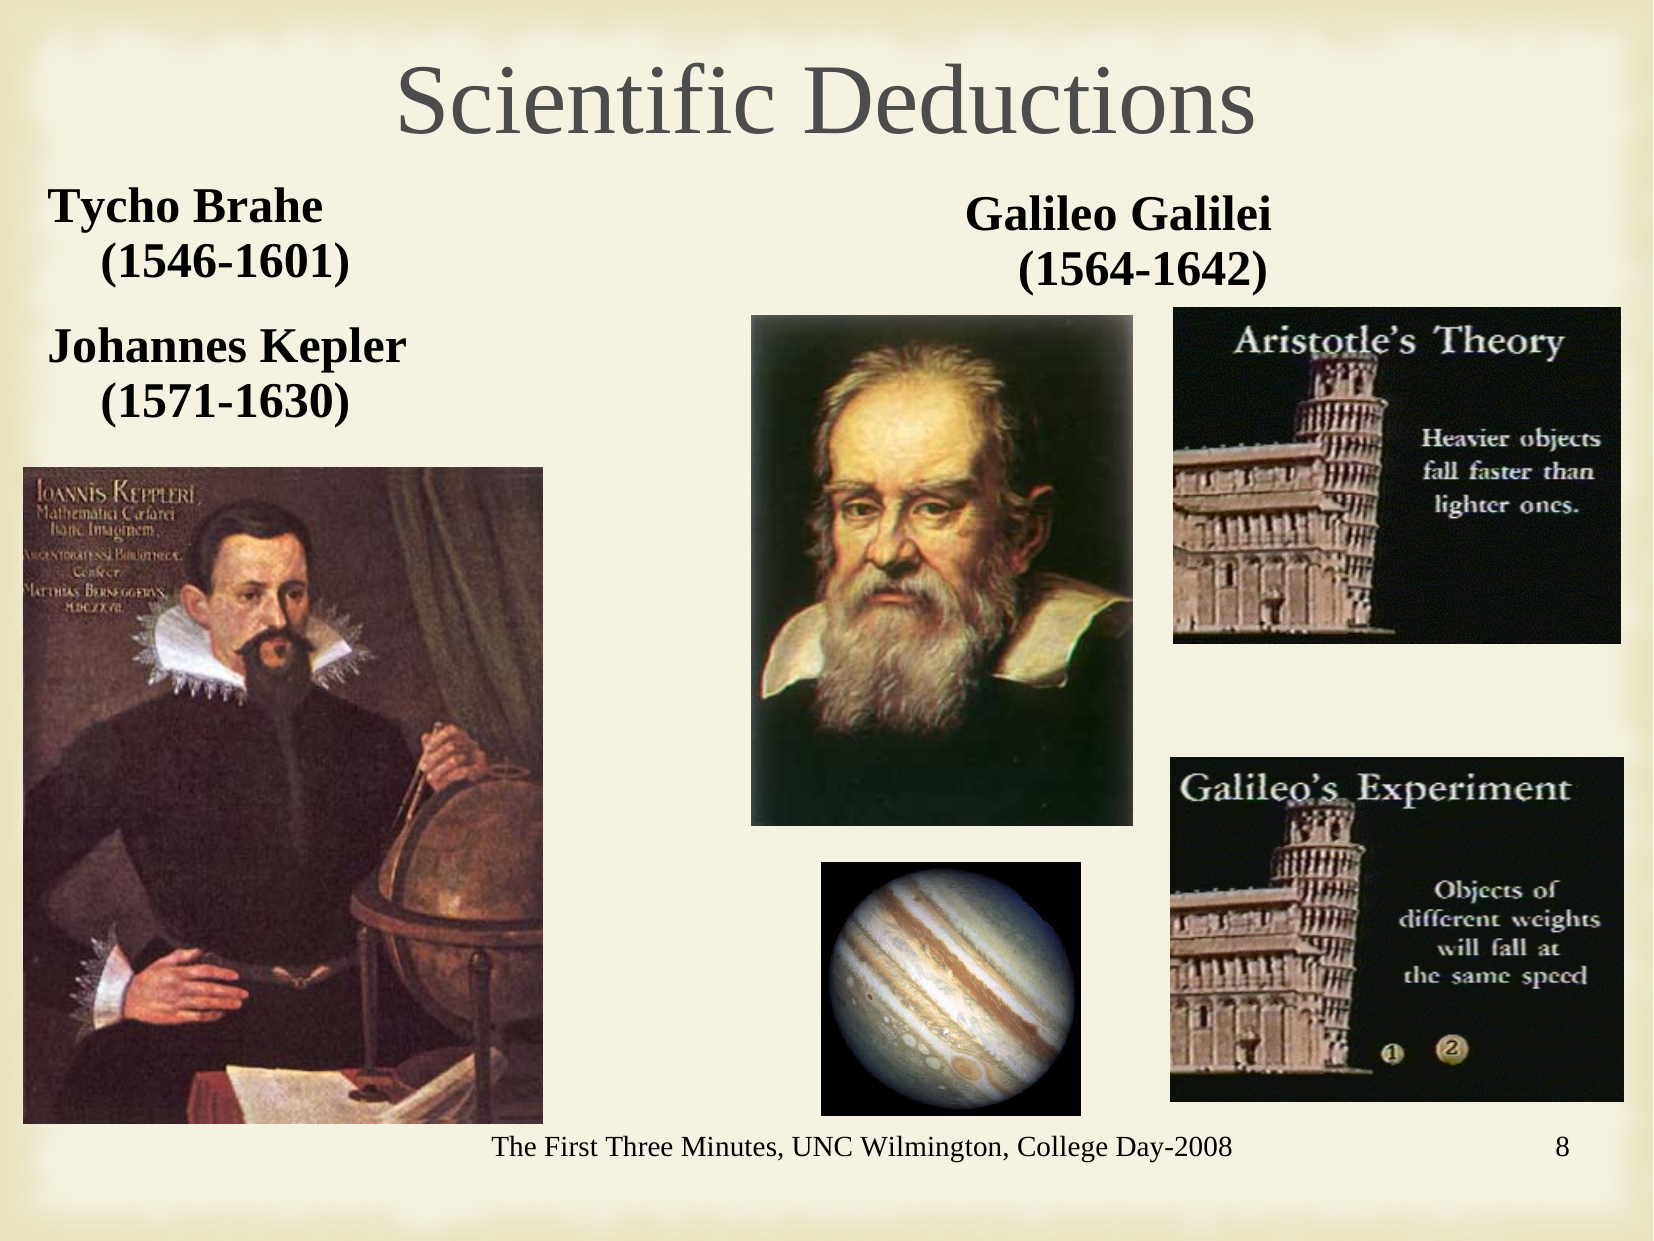

# Scientific Deductions
Tycho Brahe
(1546-1601)
Johannes Kepler
(1571-1630)
Galileo Galilei
(1564-1642)
The First Three Minutes, UNC Wilmington, College Day-2008
8